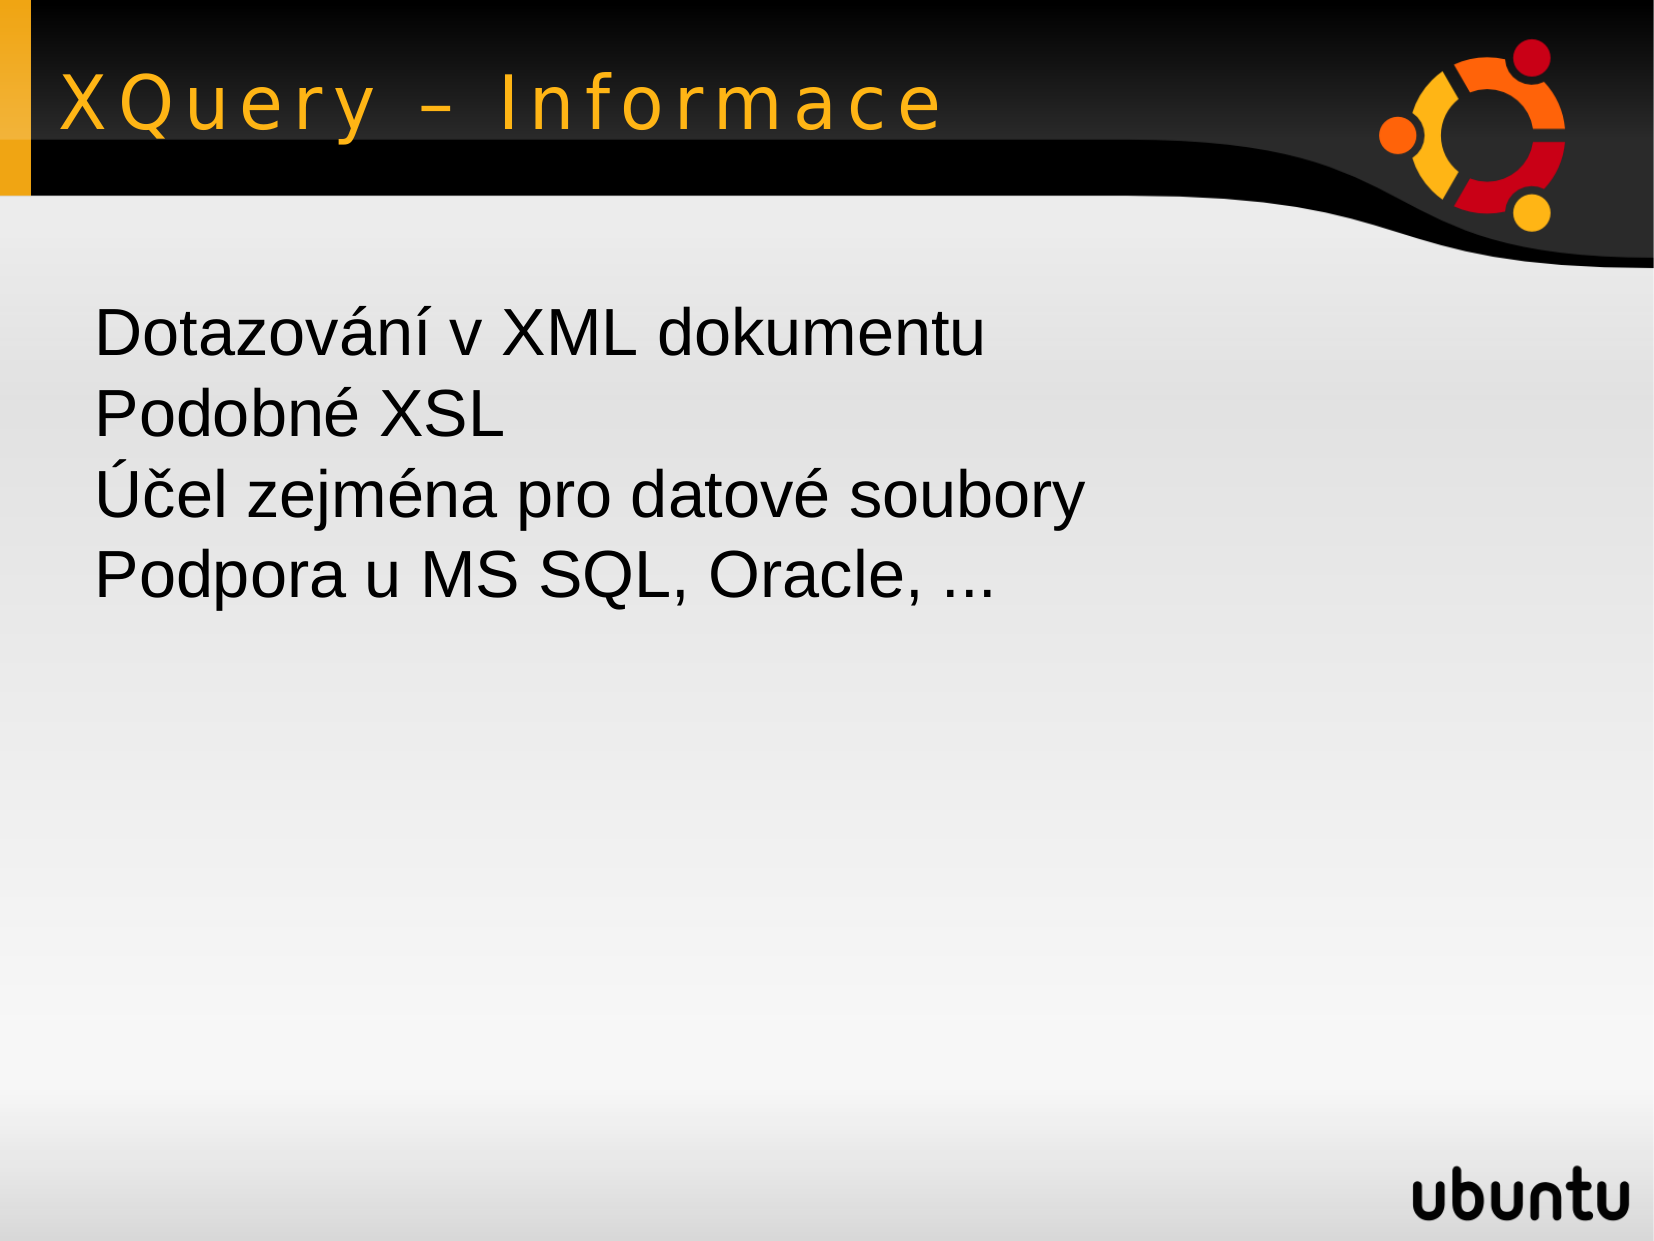

# XQuery – Informace
Dotazování v XML dokumentu
Podobné XSL
Účel zejména pro datové soubory
Podpora u MS SQL, Oracle, ...